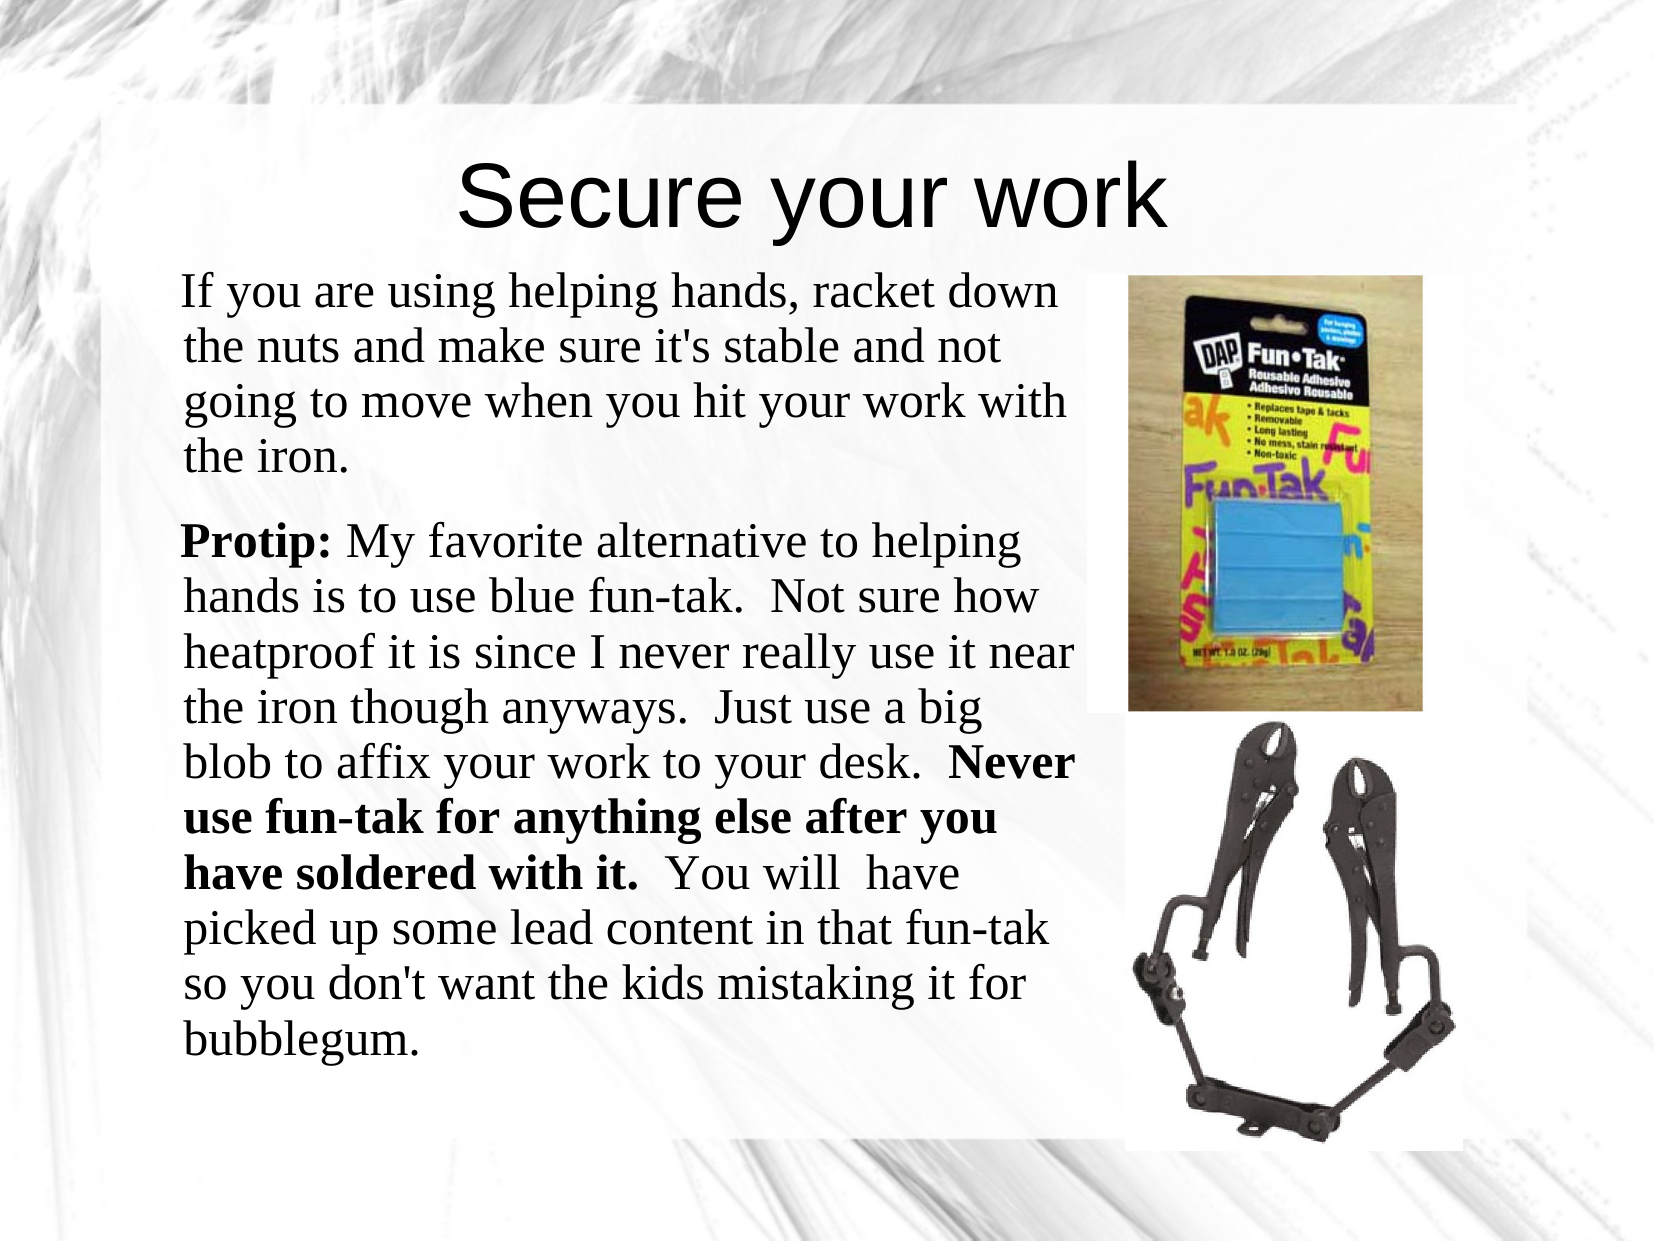

# Secure your work
 If you are using helping hands, racket down the nuts and make sure it's stable and not going to move when you hit your work with the iron.
 Protip: My favorite alternative to helping hands is to use blue fun-tak. Not sure how heatproof it is since I never really use it near the iron though anyways. Just use a big blob to affix your work to your desk. Never use fun-tak for anything else after you have soldered with it. You will have picked up some lead content in that fun-tak so you don't want the kids mistaking it for bubblegum.